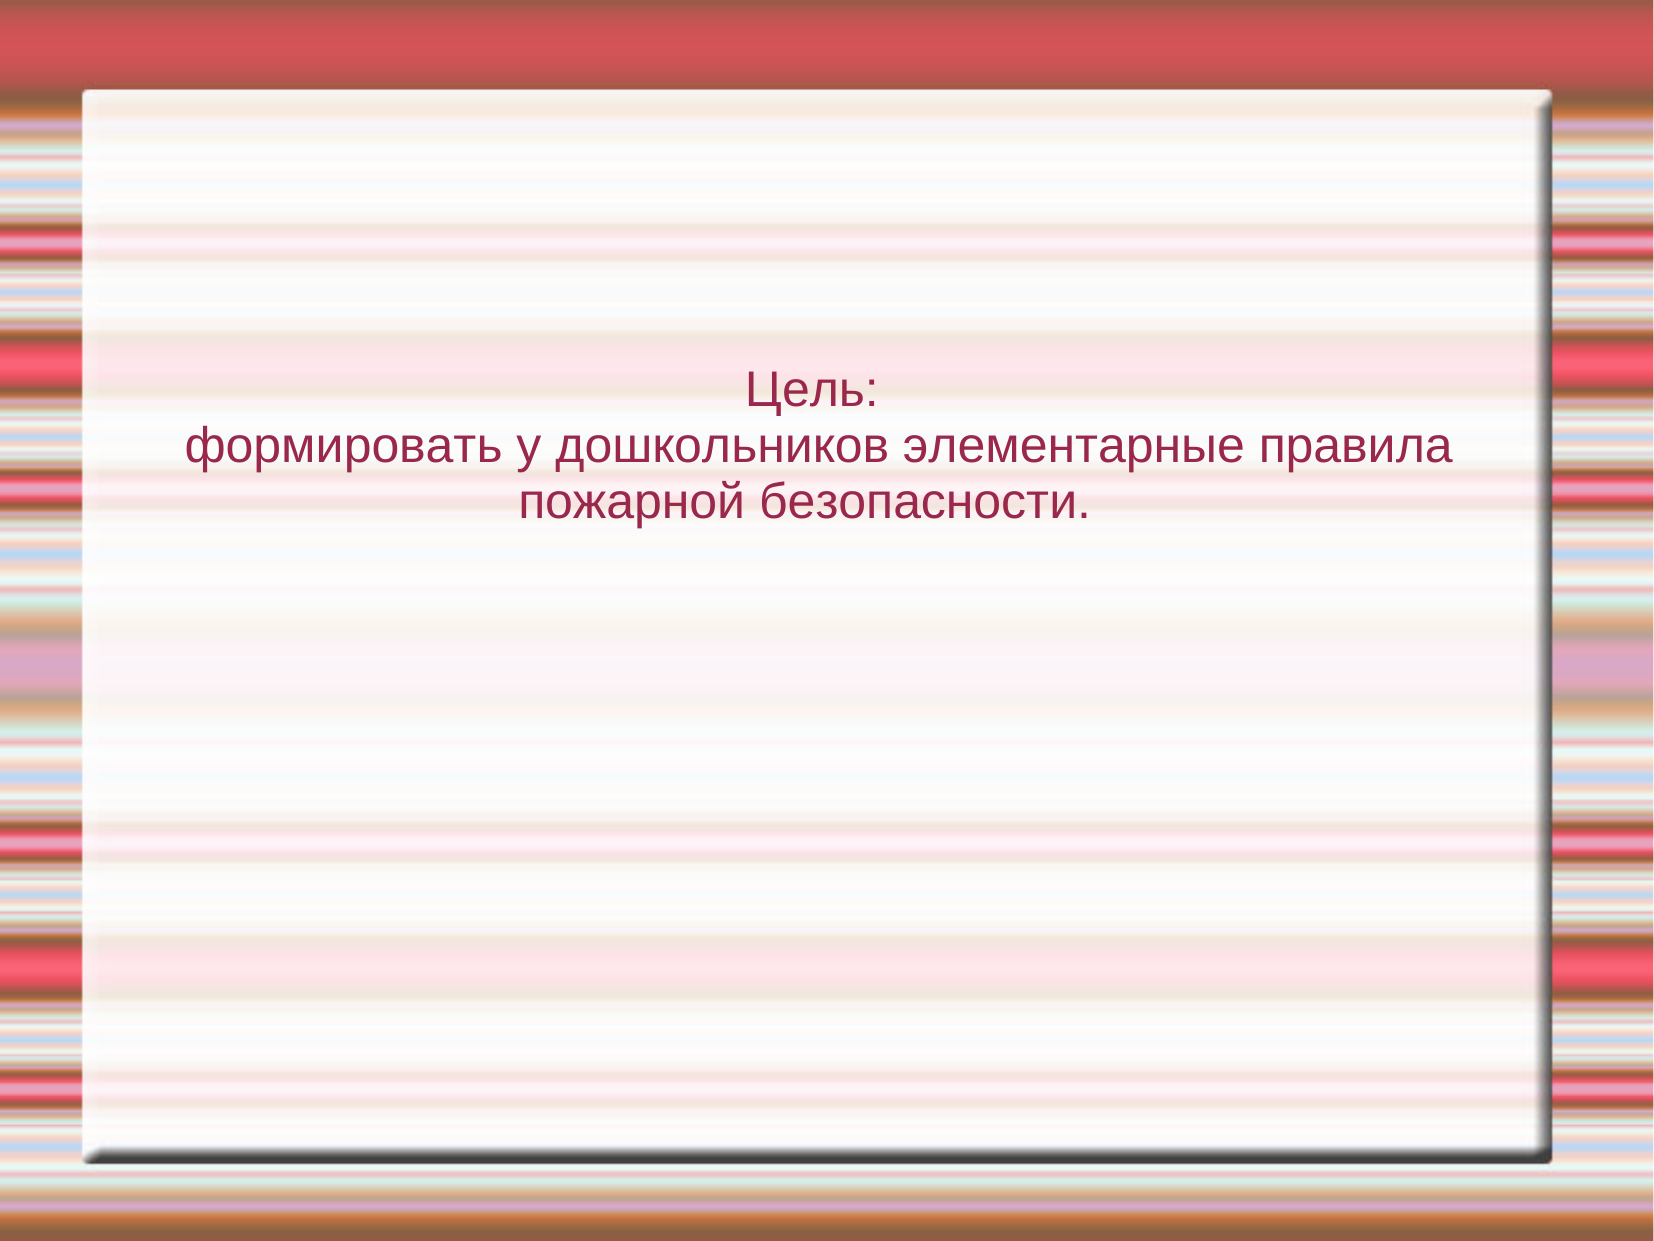

# Цель: формировать у дошкольников элементарные правила пожарной безопасности.